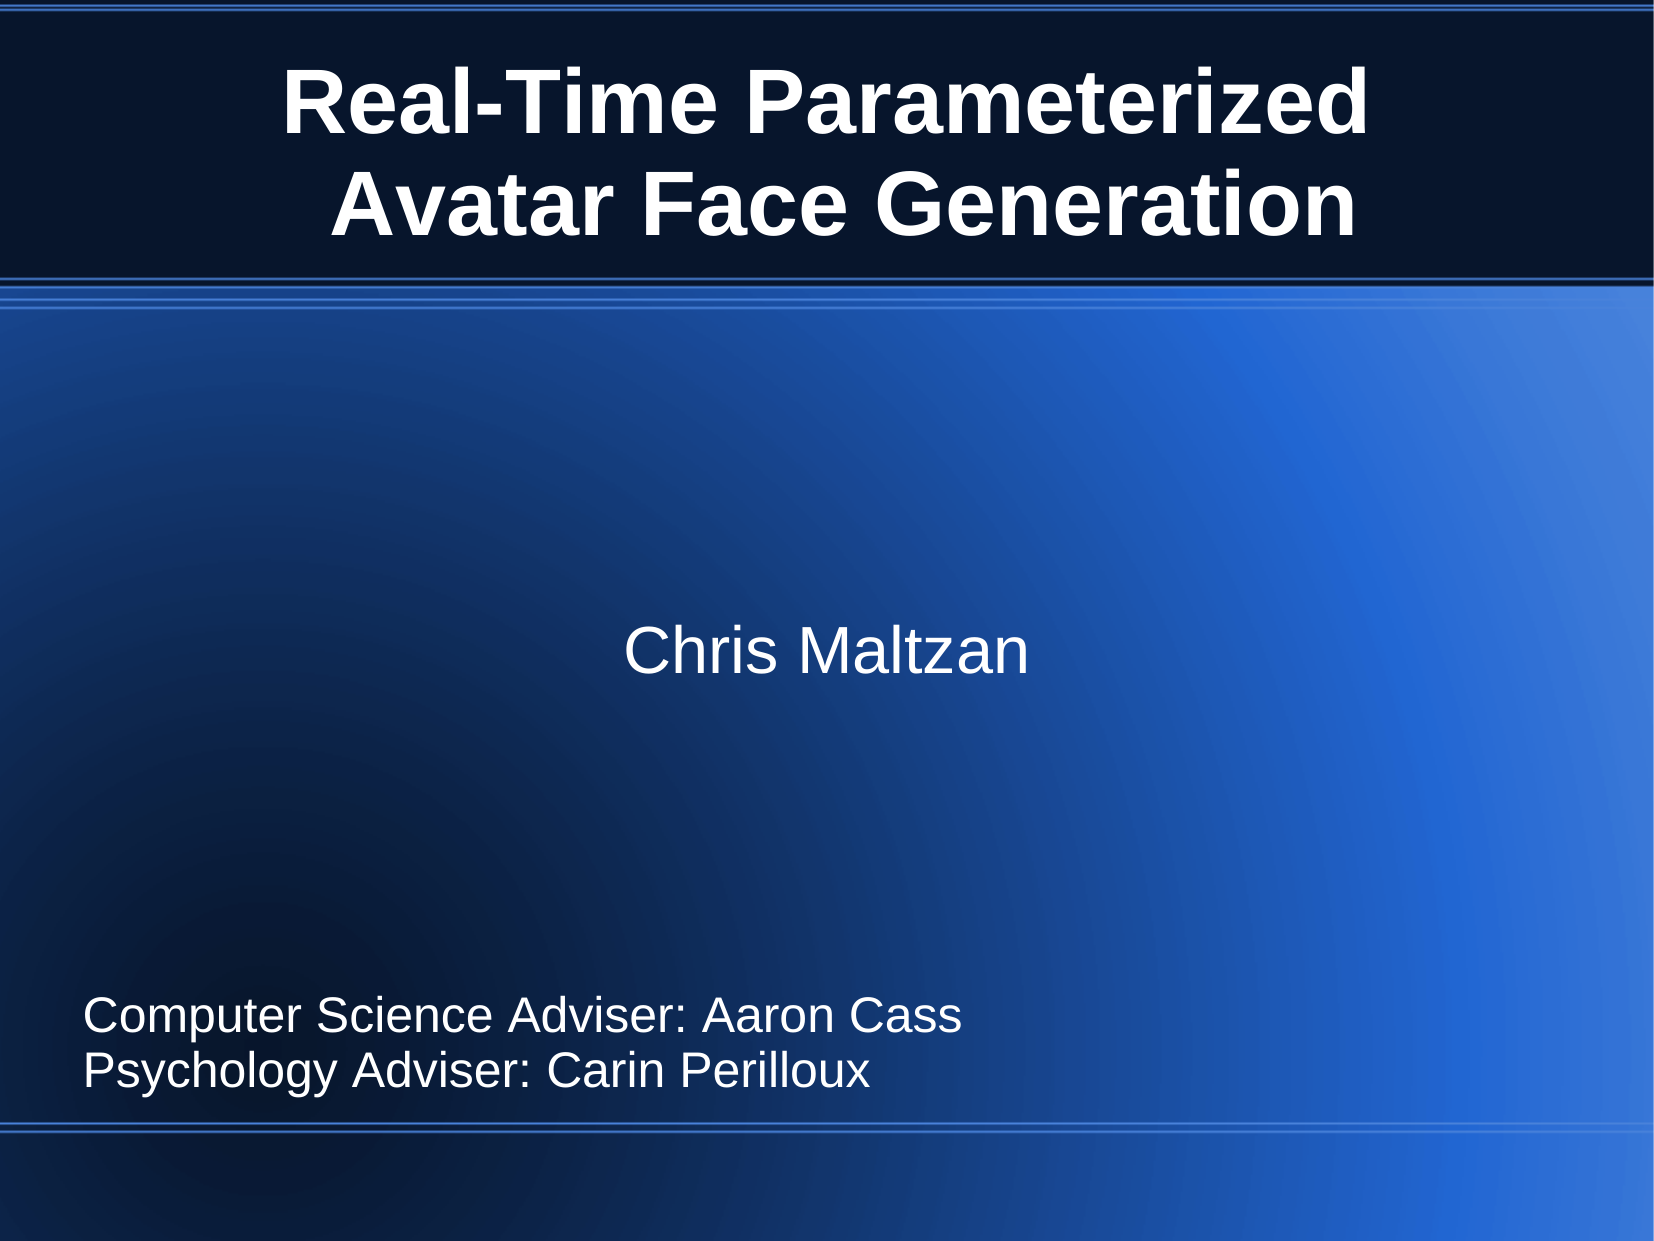

# Real-Time Parameterized Avatar Face Generation
Chris Maltzan
Computer Science Adviser: Aaron Cass
Psychology Adviser: Carin Perilloux